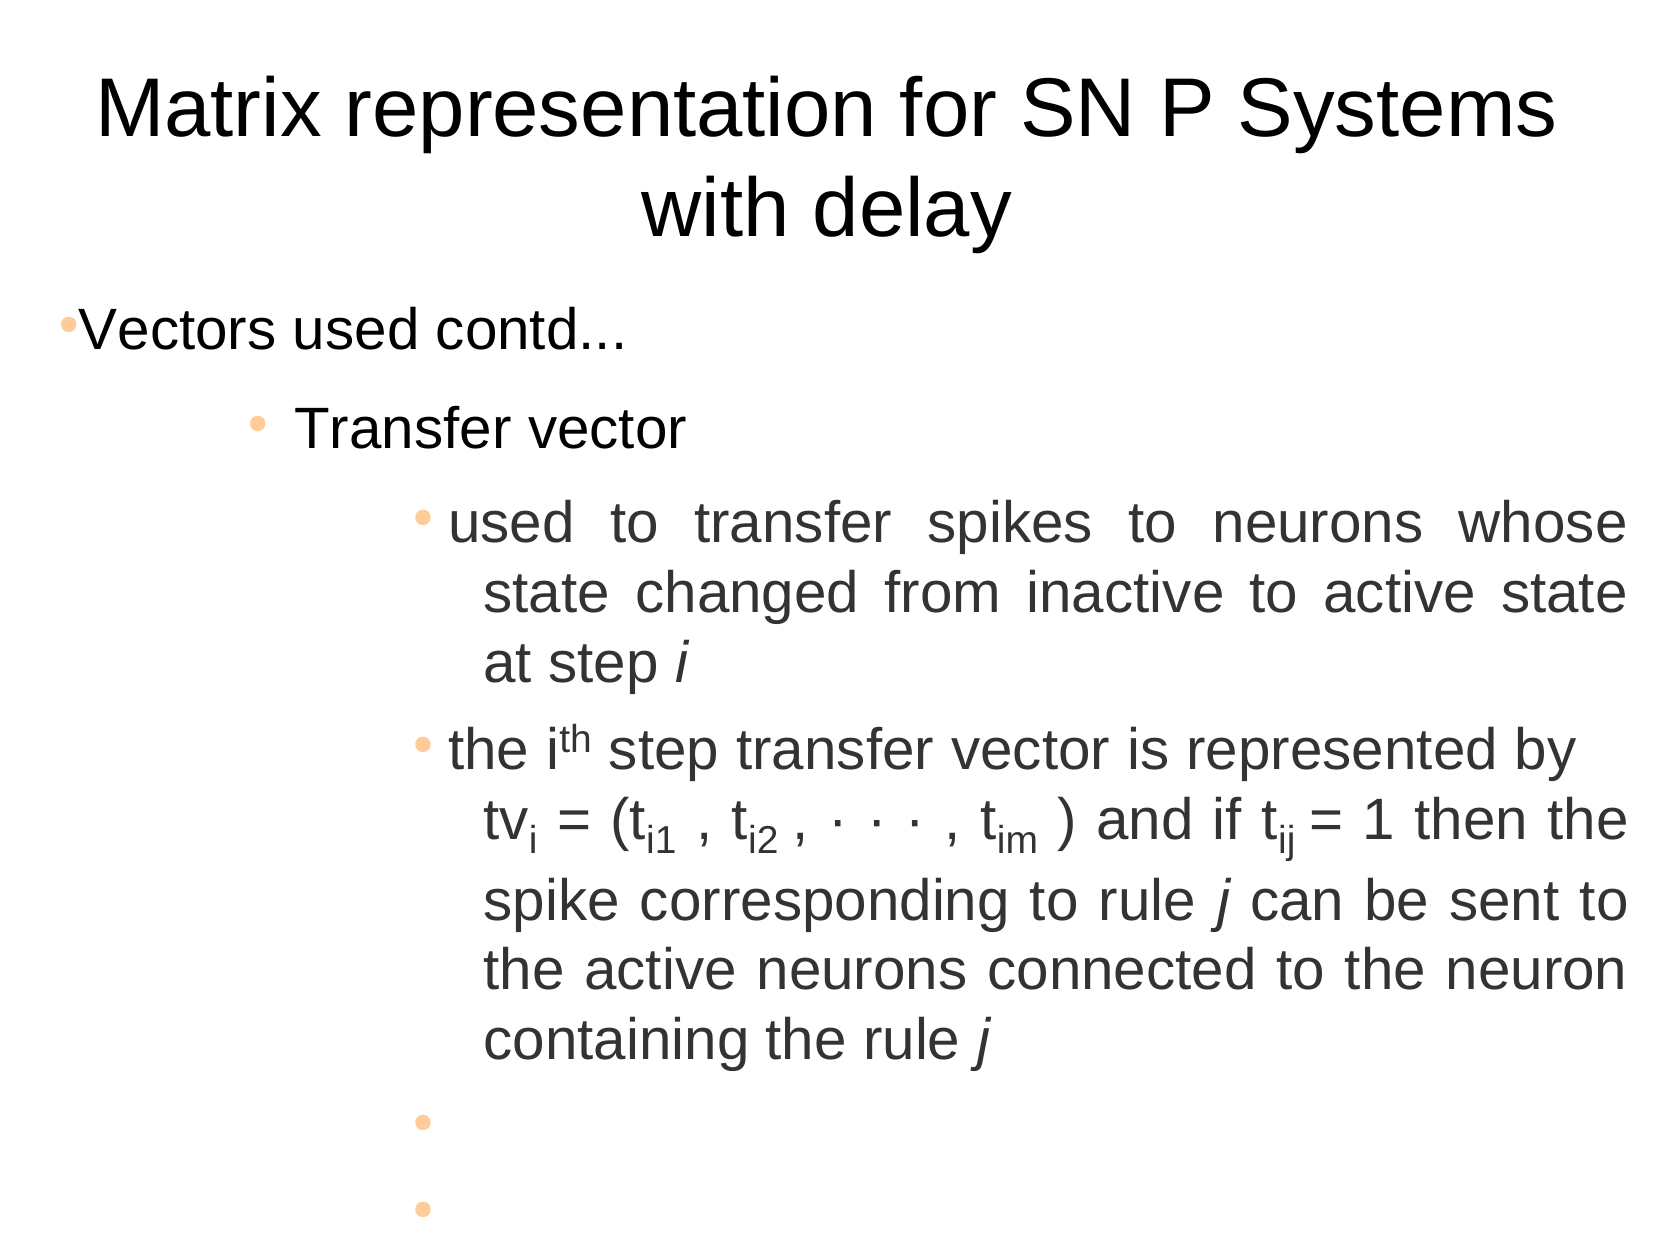

# Matrix representation for SN P Systems with delay
Vectors used contd...
Transfer vector
used to transfer spikes to neurons whose state changed from inactive to active state at step i
the ith step transfer vector is represented by tvi = (ti1 , ti2 , · · · , tim ) and if tij = 1 then the spike corresponding to rule j can be sent to the active neurons connected to the neuron containing the rule j
13